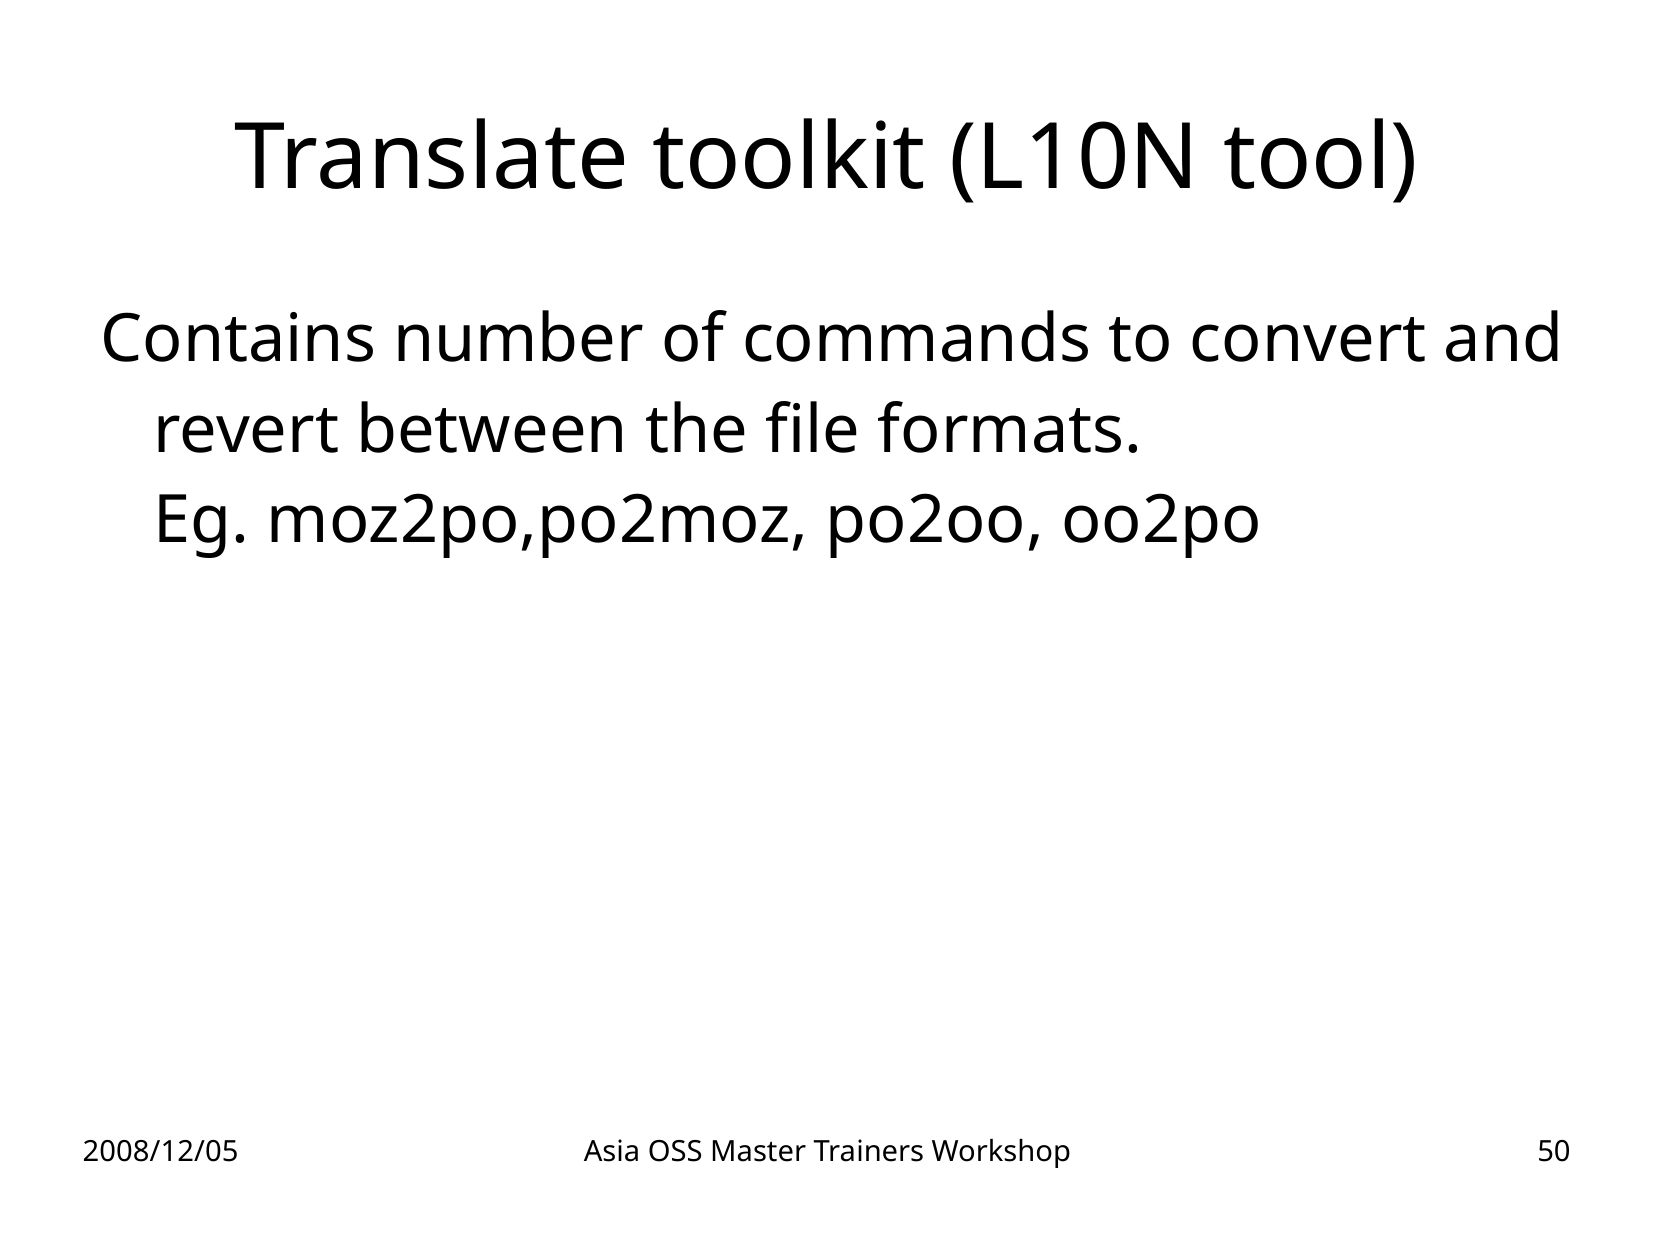

# Translate toolkit (L10N tool)
Contains number of commands to convert and revert between the file formats.
Eg. moz2po,po2moz, po2oo, oo2po
2008/12/05
Asia OSS Master Trainers Workshop
50